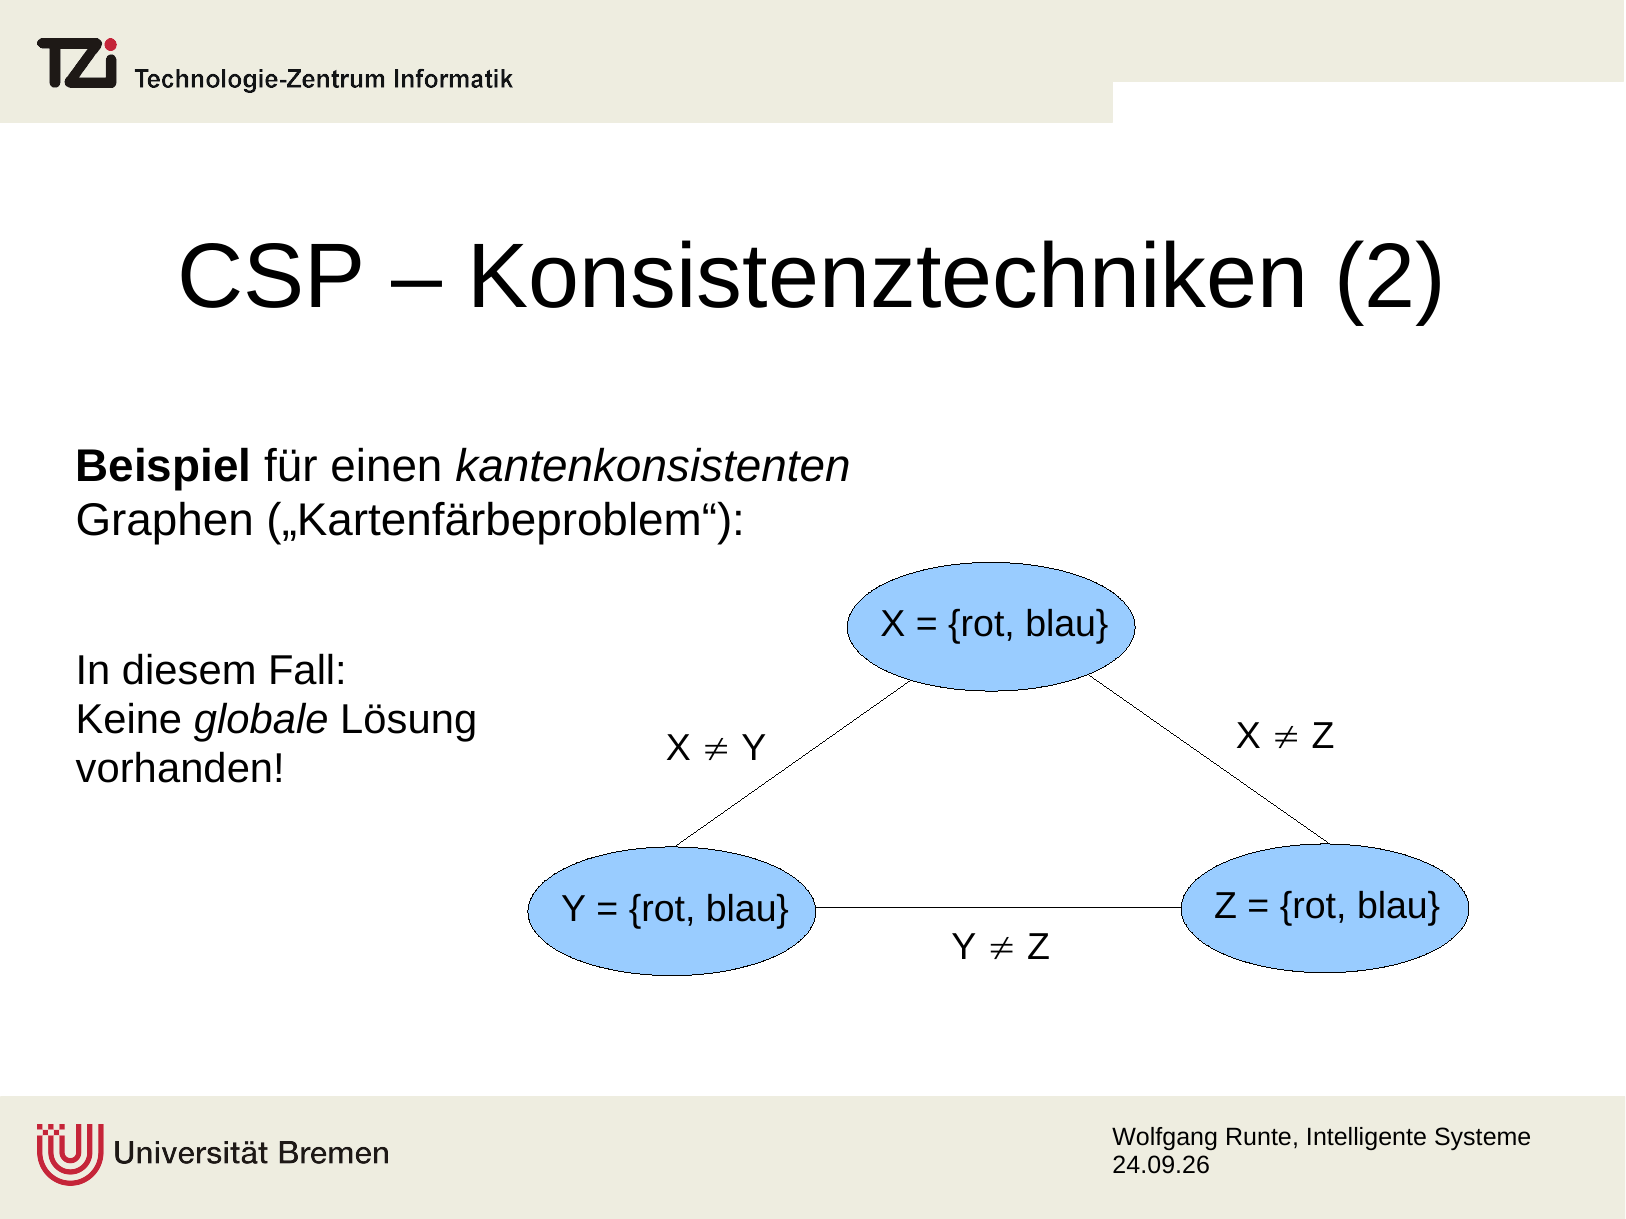

# CSP – Konsistenztechniken (2)
Beispiel für einen kantenkonsistenten
Graphen („Kartenfärbeproblem“):
In diesem Fall:
Keine globale Lösung
vorhanden!
X = {rot, blau}
X  Z
X  Y
Z = {rot, blau}
Y = {rot, blau}
Y  Z